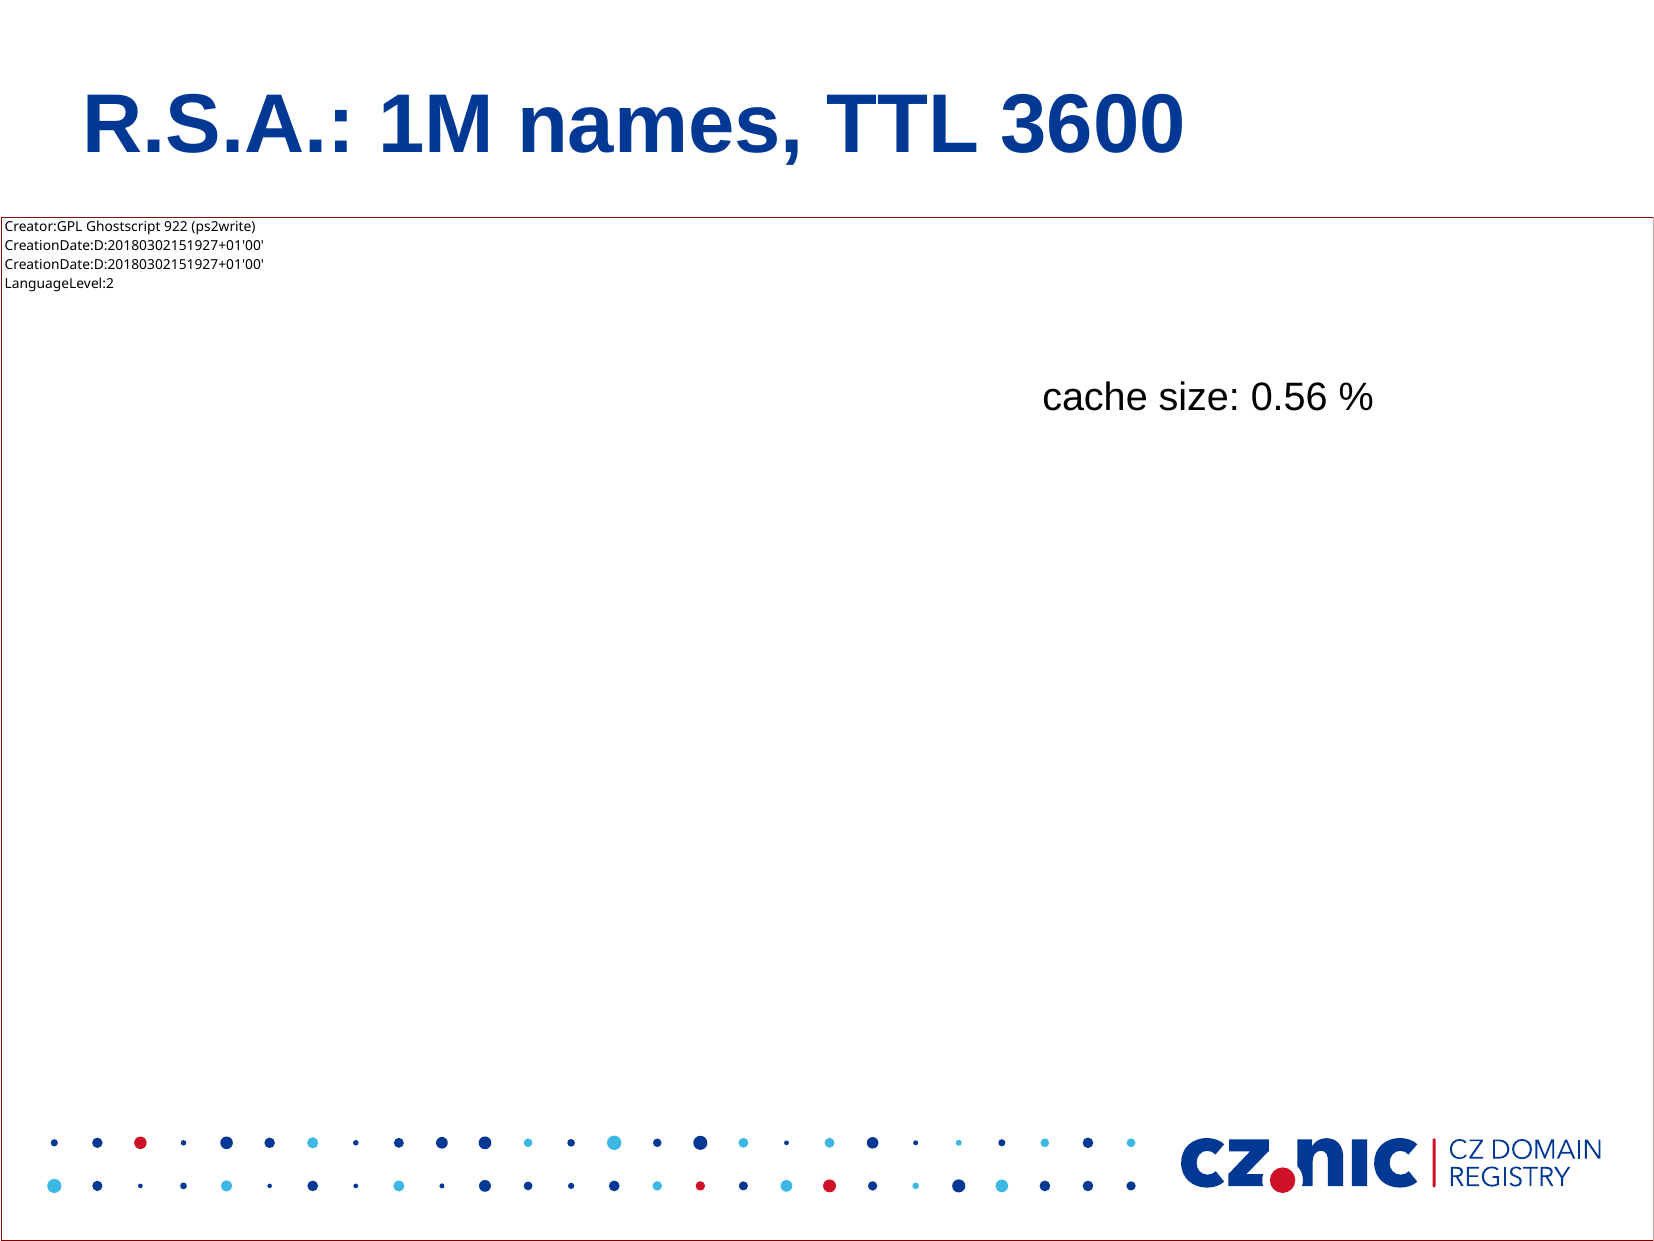

# R.S.A.: 1M names, TTL 3600
cache size: 0.56 %